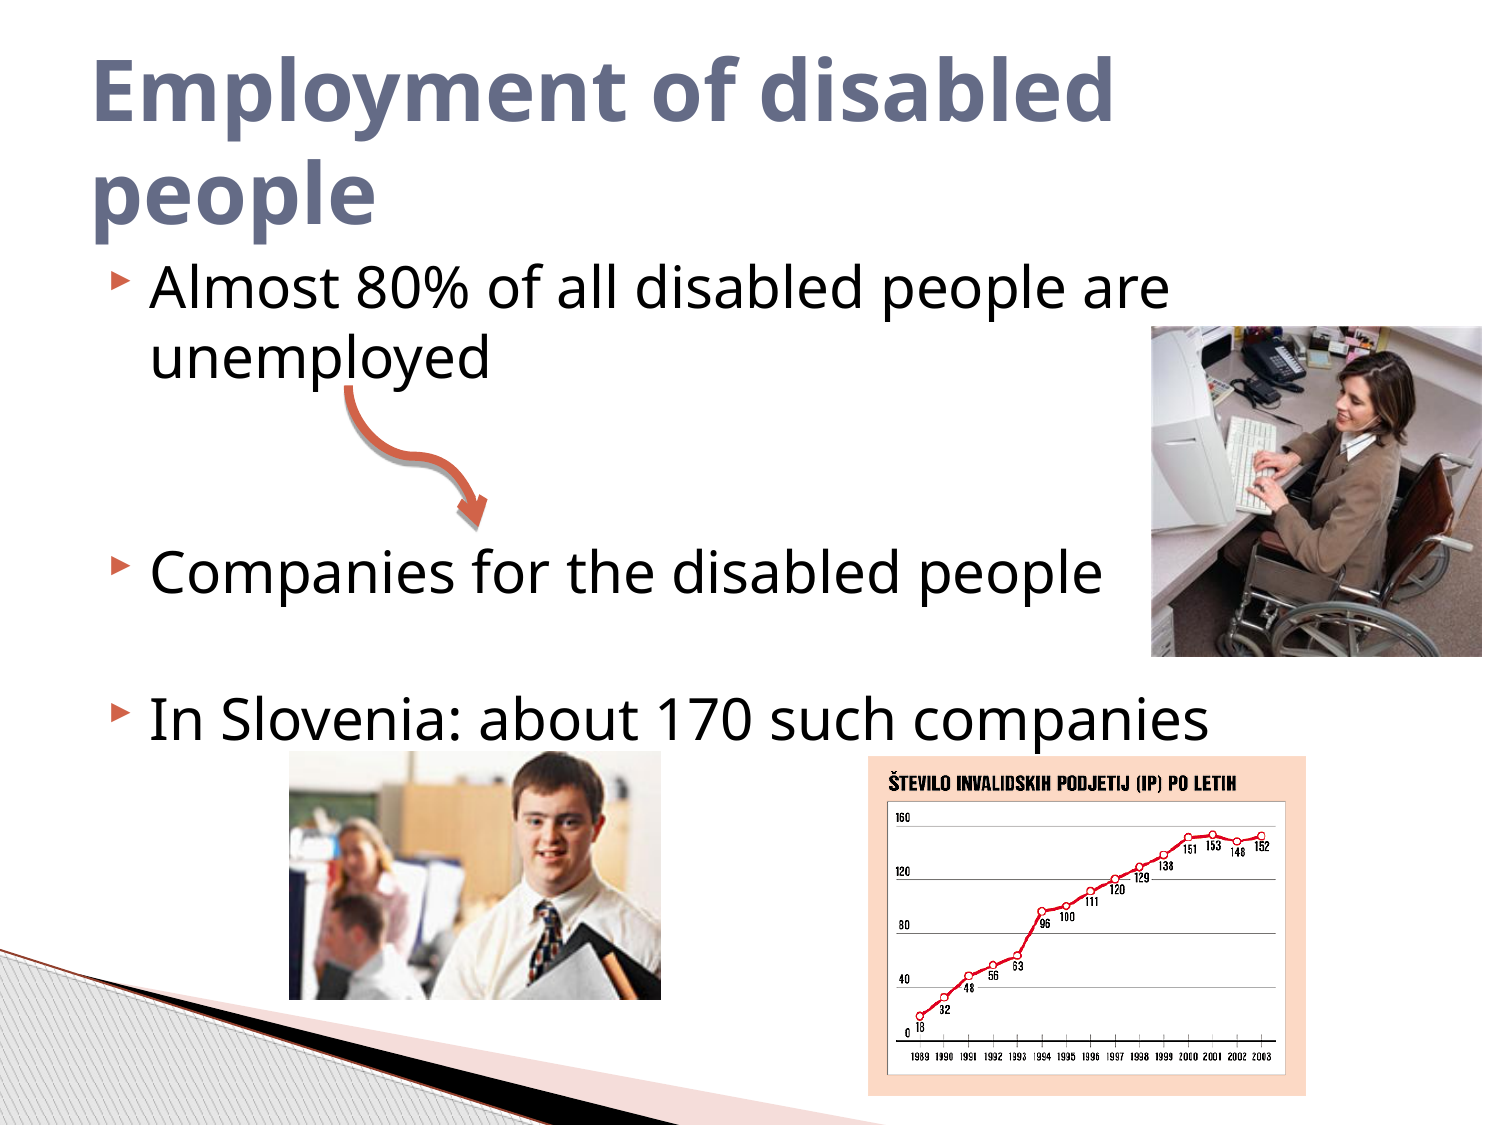

Employment of disabled people
# Almost 80% of all disabled people are unemployed
Companies for the disabled people
In Slovenia: about 170 such companies